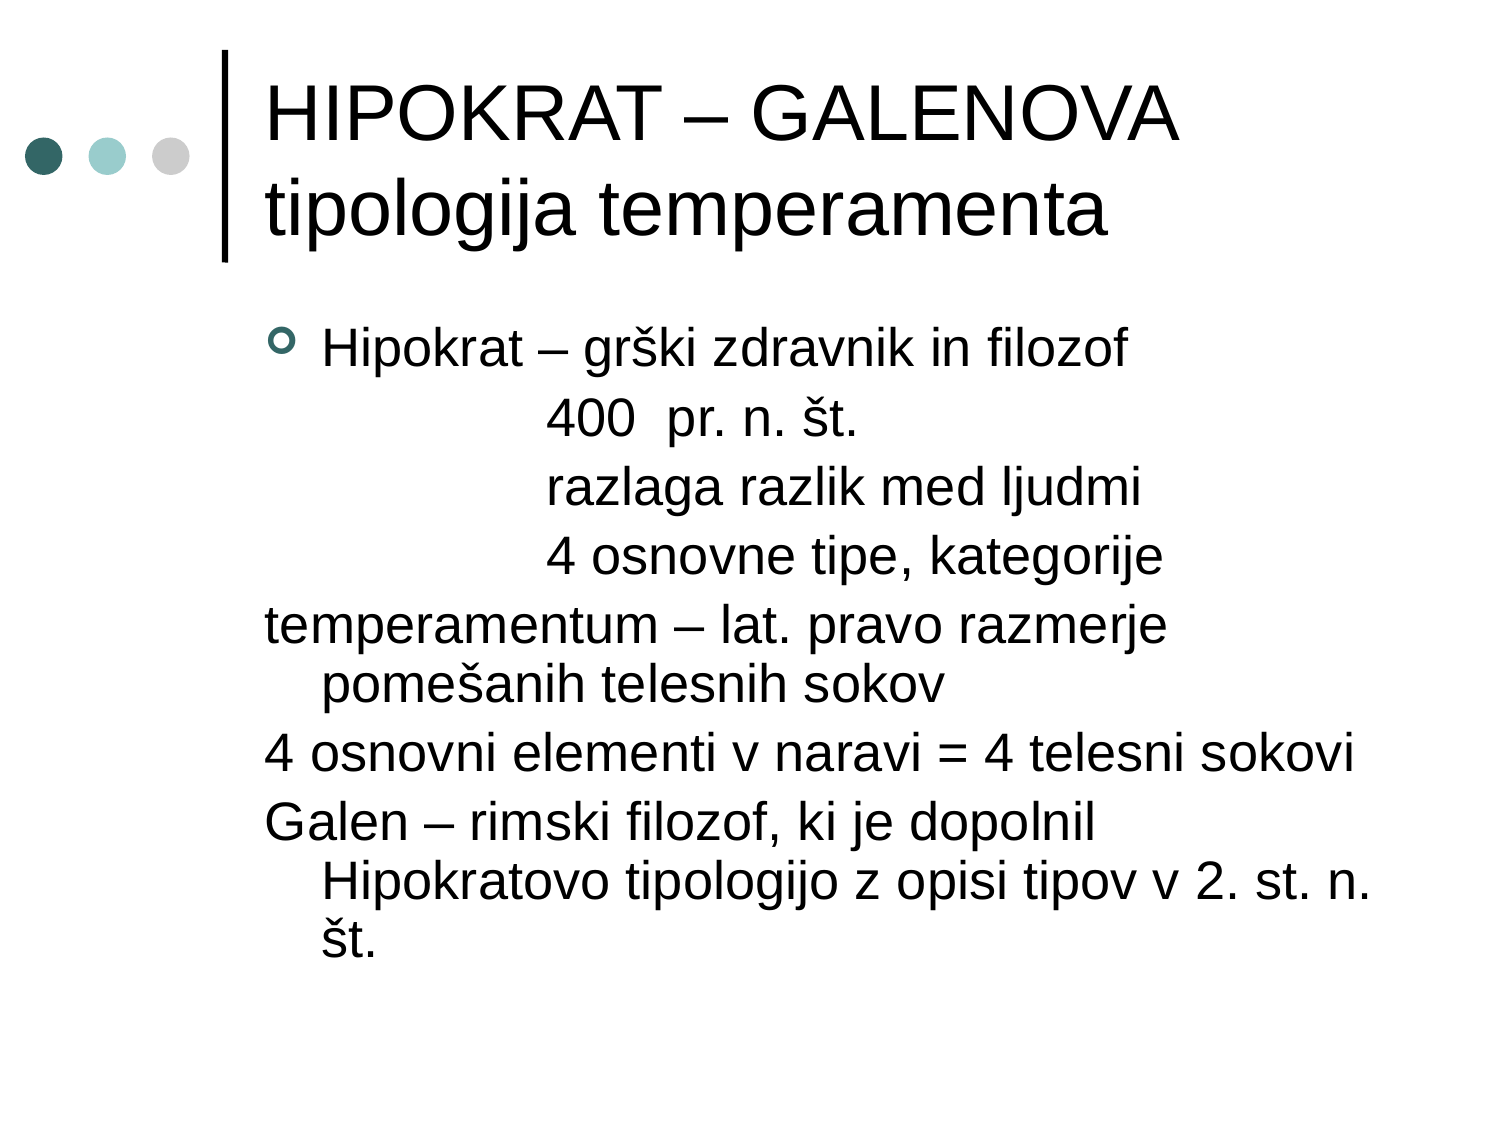

# HIPOKRAT – GALENOVA tipologija temperamenta
Hipokrat – grški zdravnik in filozof
 			 400 pr. n. št.
			 razlaga razlik med ljudmi
			 4 osnovne tipe, kategorije
temperamentum – lat. pravo razmerje pomešanih telesnih sokov
4 osnovni elementi v naravi = 4 telesni sokovi
Galen – rimski filozof, ki je dopolnil Hipokratovo tipologijo z opisi tipov v 2. st. n. št.